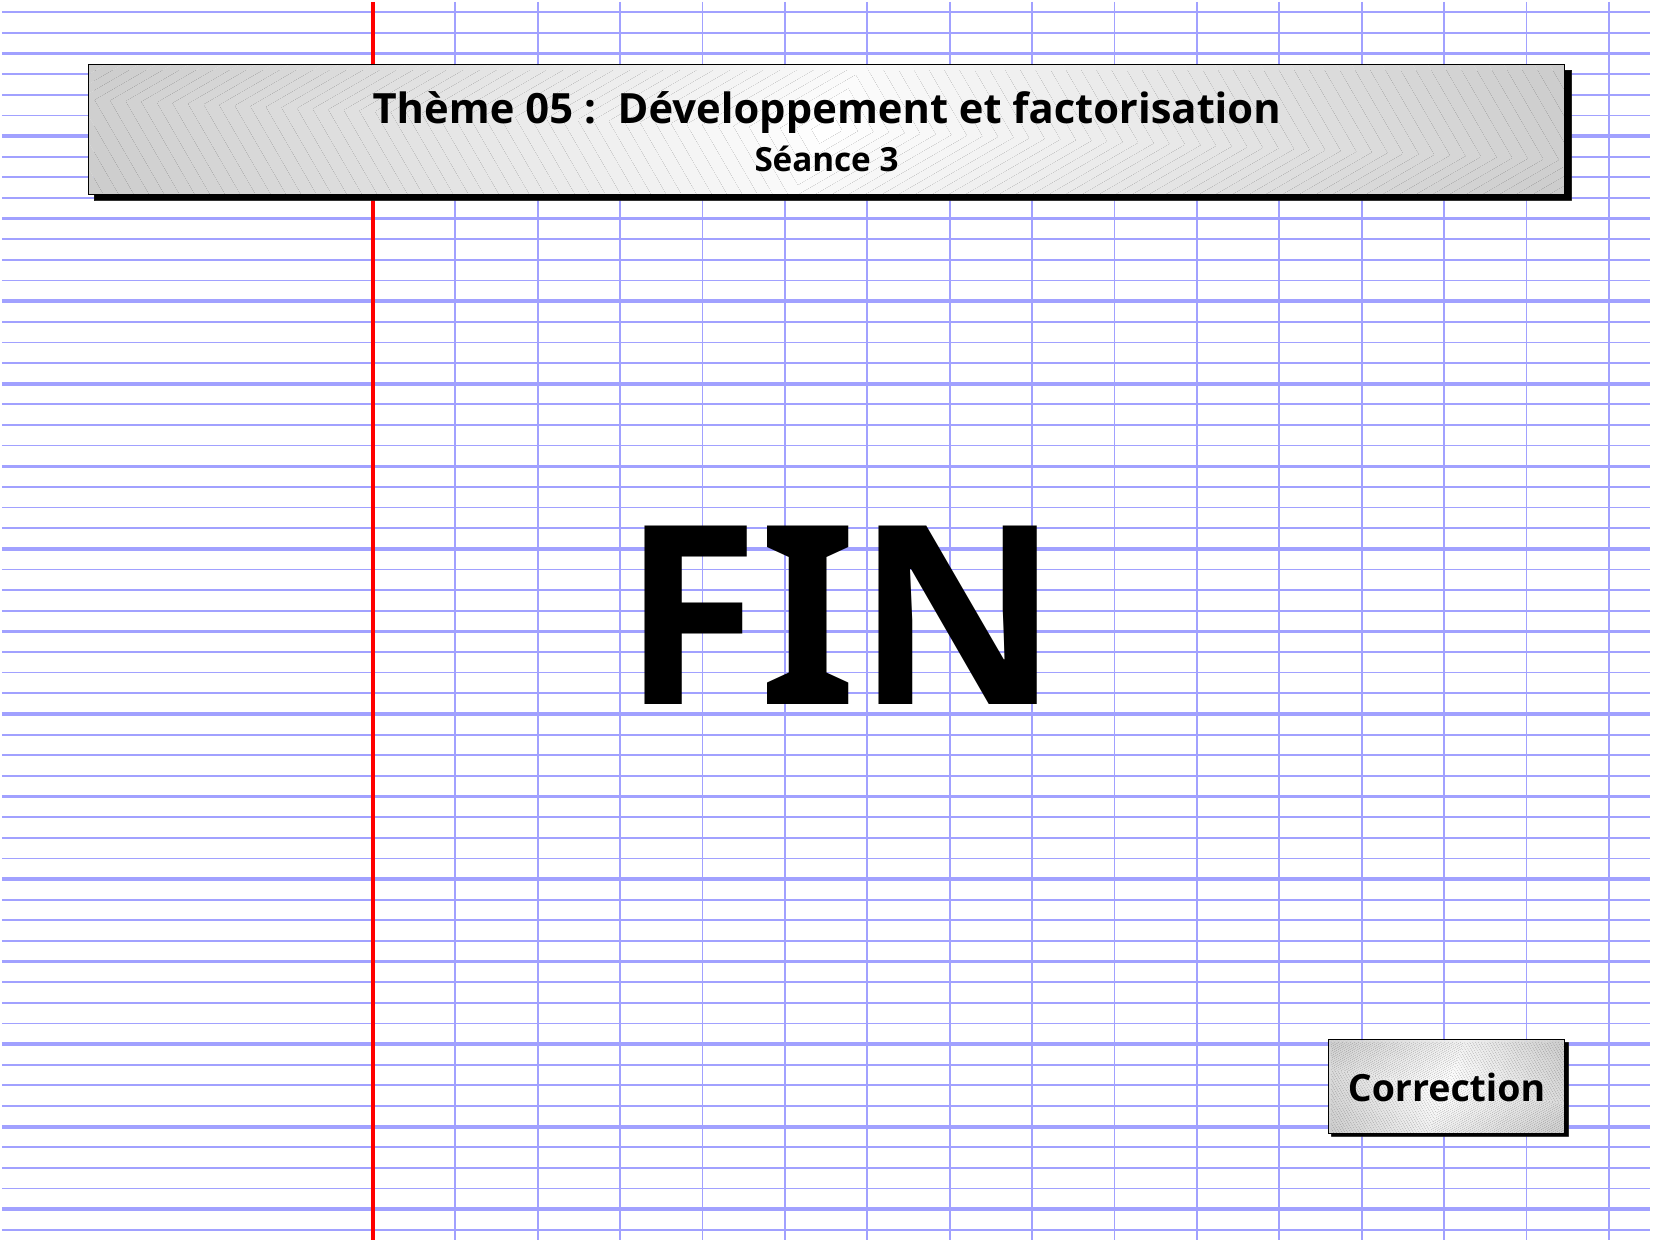

Thème 05 : Développement et factorisation
Séance 3
FIN
Correction